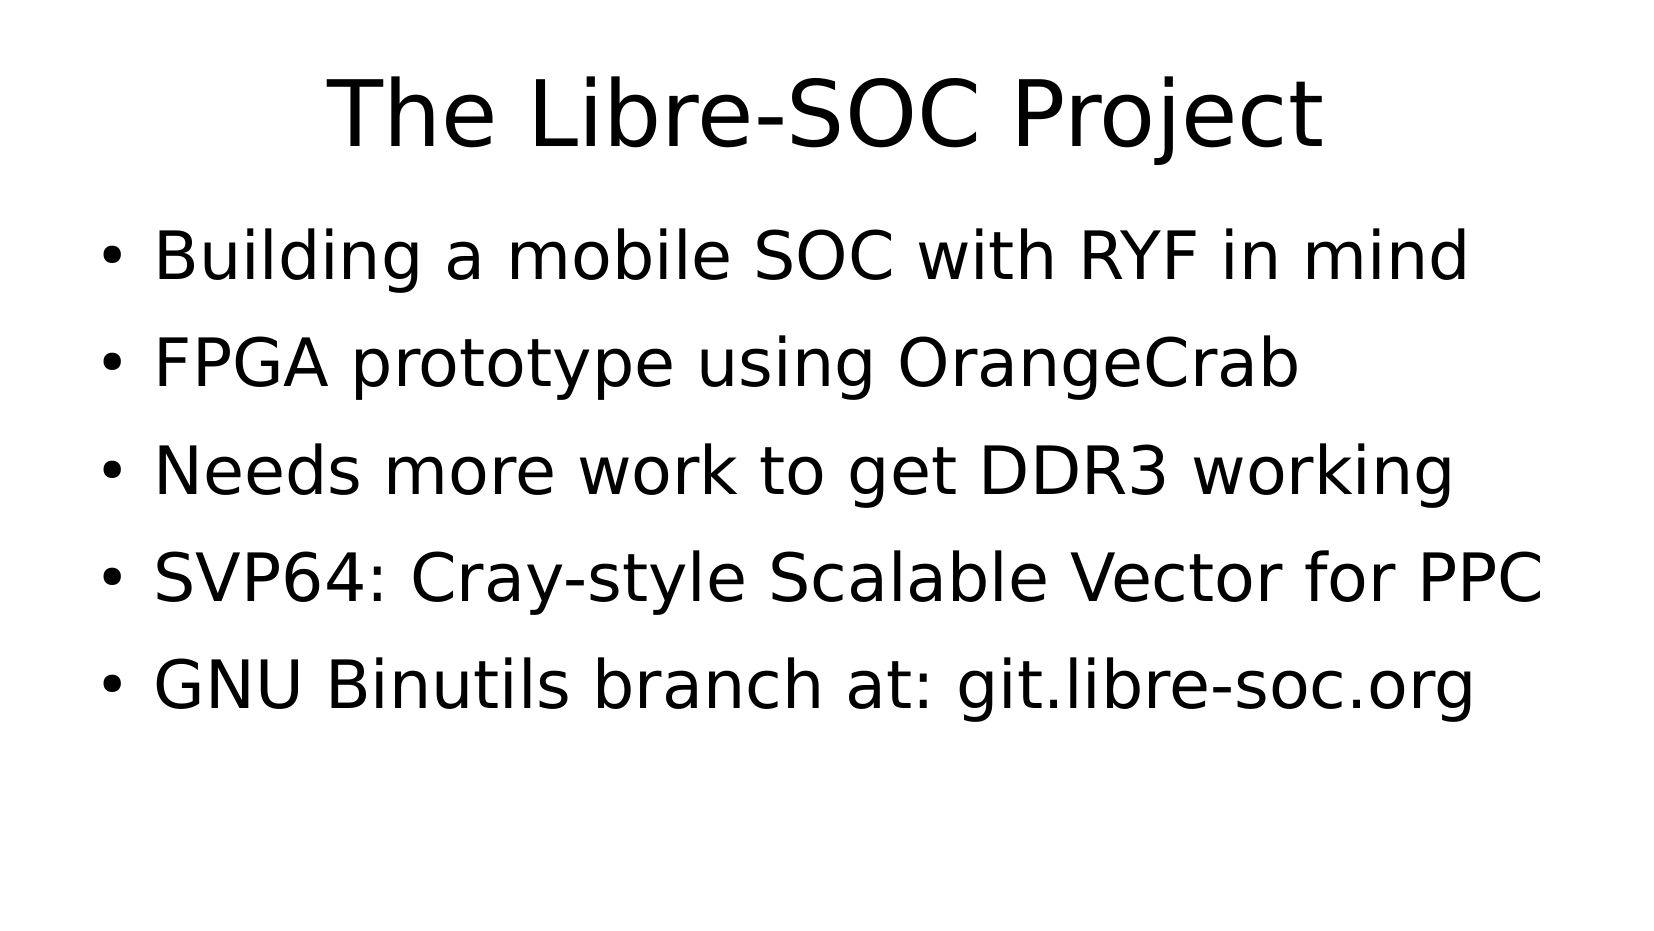

# The Libre-SOC Project
Building a mobile SOC with RYF in mind
FPGA prototype using OrangeCrab
Needs more work to get DDR3 working
SVP64: Cray-style Scalable Vector for PPC
GNU Binutils branch at: git.libre-soc.org